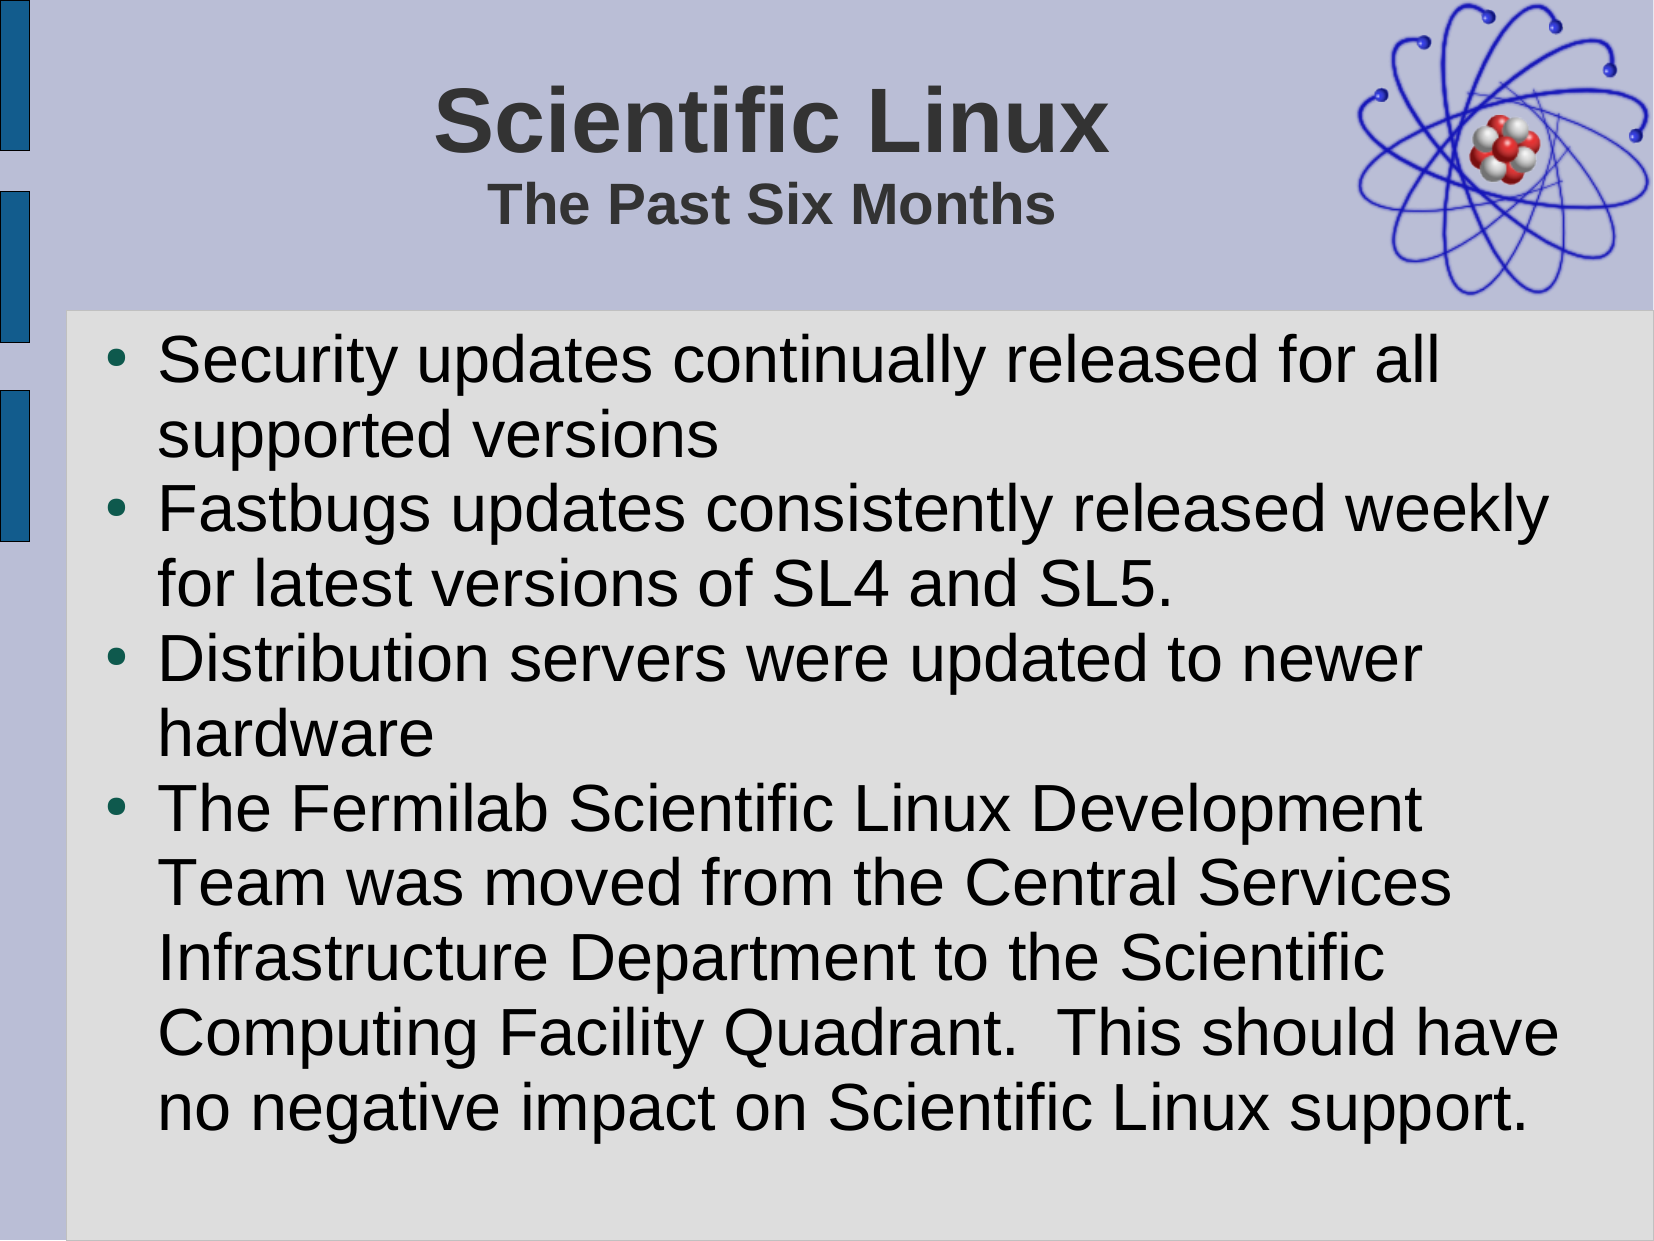

# Scientific Linux The Past Six Months
Security updates continually released for all supported versions
Fastbugs updates consistently released weekly for latest versions of SL4 and SL5.
Distribution servers were updated to newer hardware
The Fermilab Scientific Linux Development Team was moved from the Central Services Infrastructure Department to the Scientific Computing Facility Quadrant. This should have no negative impact on Scientific Linux support.